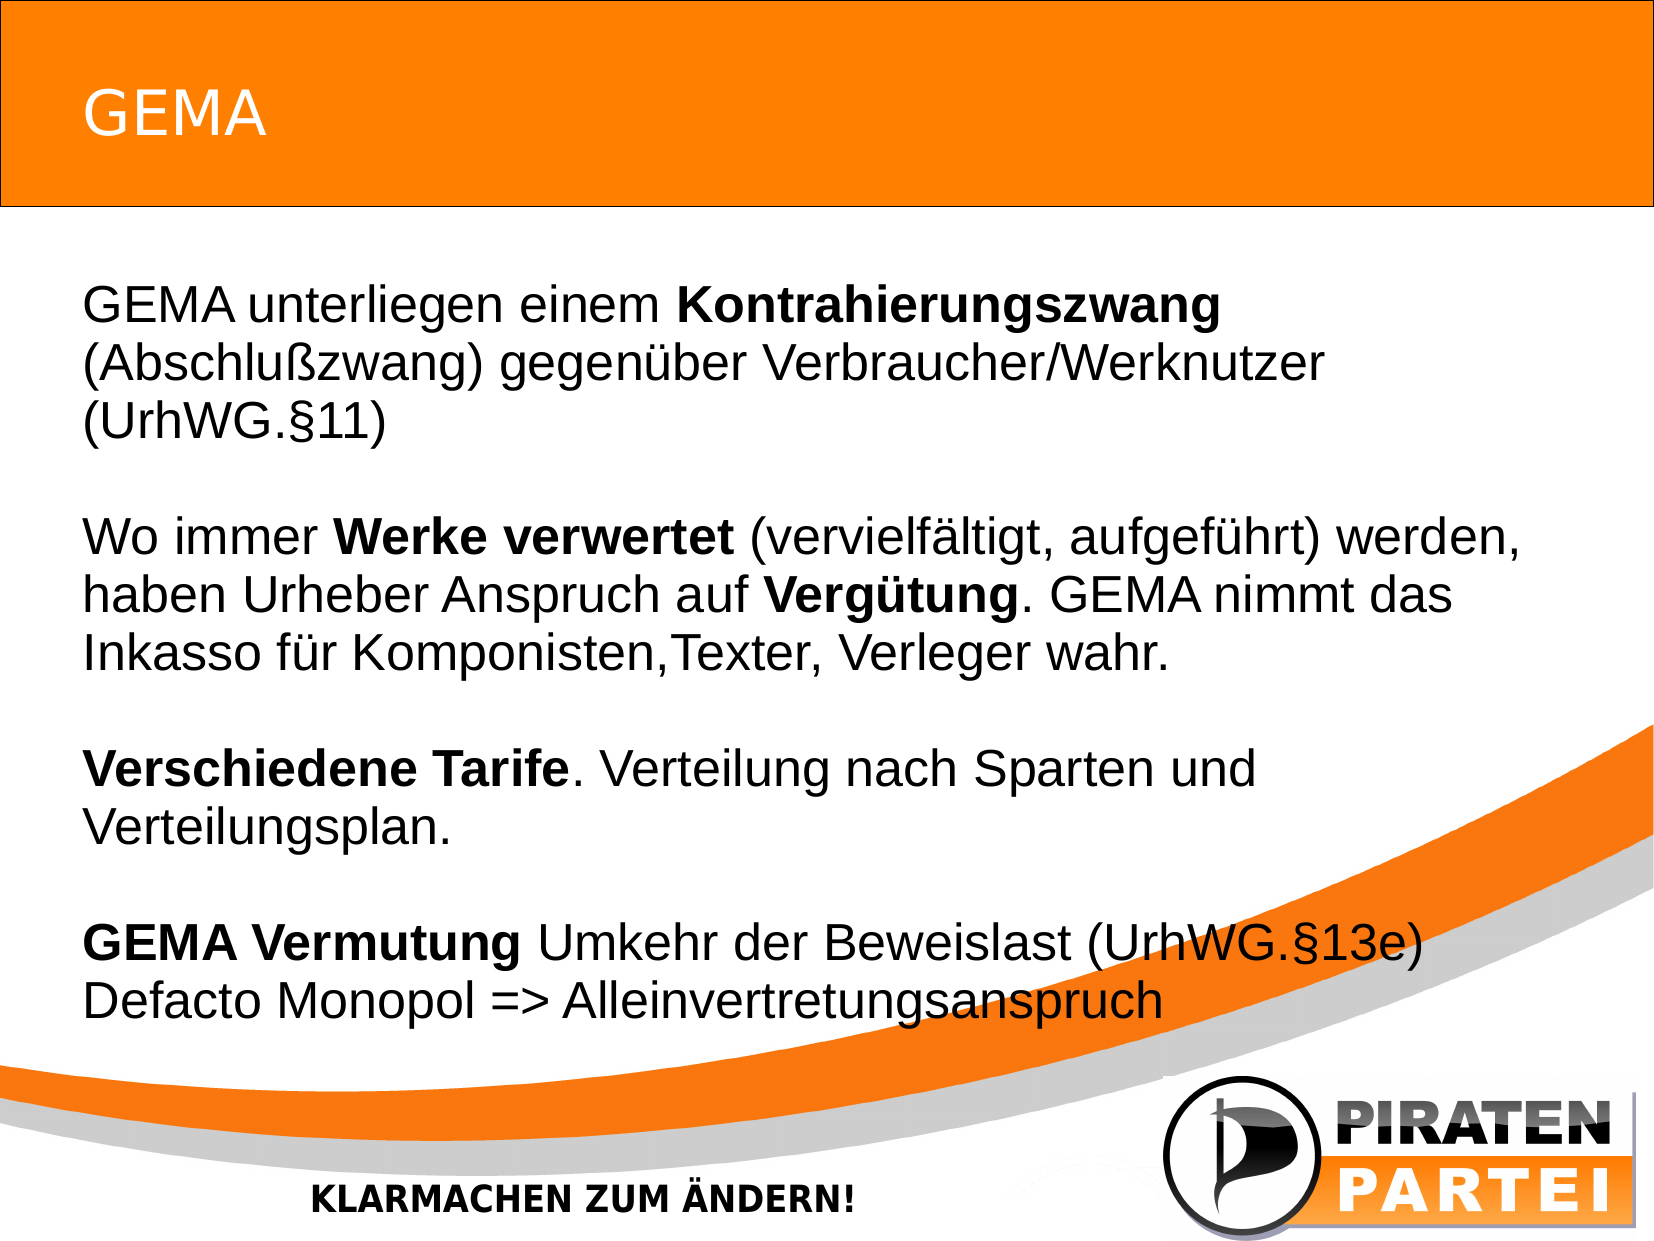

# GEMA
GEMA unterliegen einem Kontrahierungszwang (Abschlußzwang) gegenüber Verbraucher/Werknutzer (UrhWG.§11)
Wo immer Werke verwertet (vervielfältigt, aufgeführt) werden, haben Urheber Anspruch auf Vergütung. GEMA nimmt das Inkasso für Komponisten,Texter, Verleger wahr.
Verschiedene Tarife. Verteilung nach Sparten und Verteilungsplan.
GEMA Vermutung Umkehr der Beweislast (UrhWG.§13e)
Defacto Monopol => Alleinvertretungsanspruch